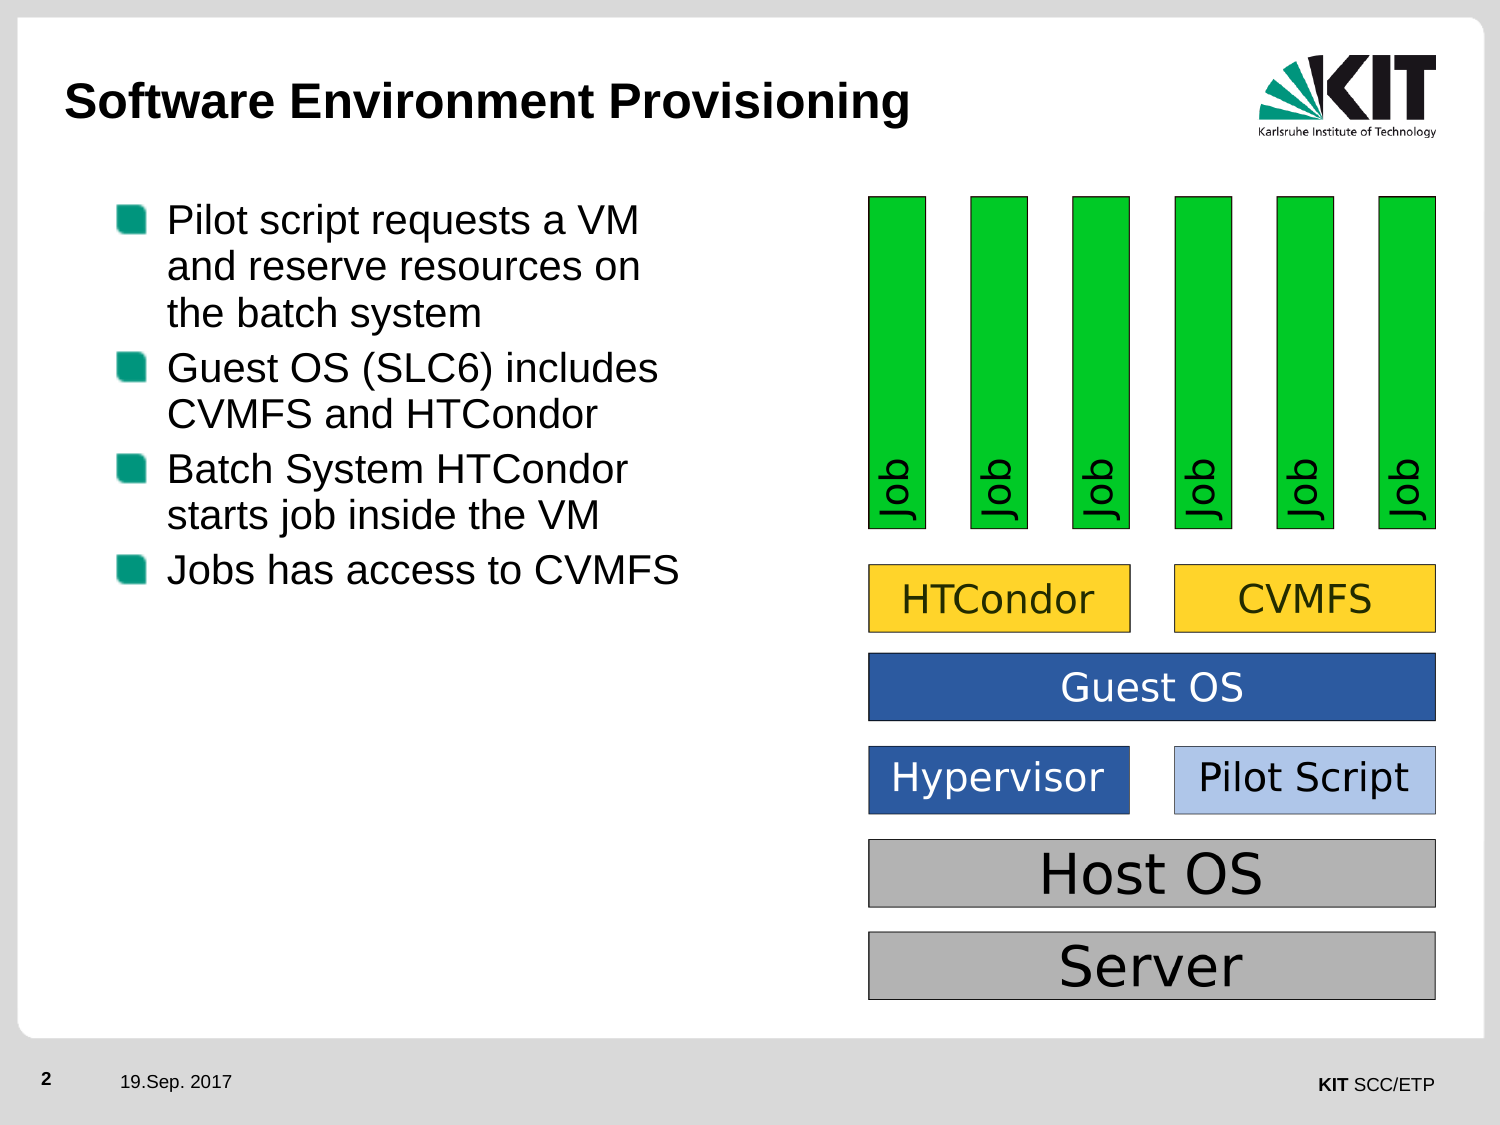

# Software Environment Provisioning
Pilot script requests a VM and reserve resources on the batch system
Guest OS (SLC6) includes CVMFS and HTCondor
Batch System HTCondor starts job inside the VM
Jobs has access to CVMFS